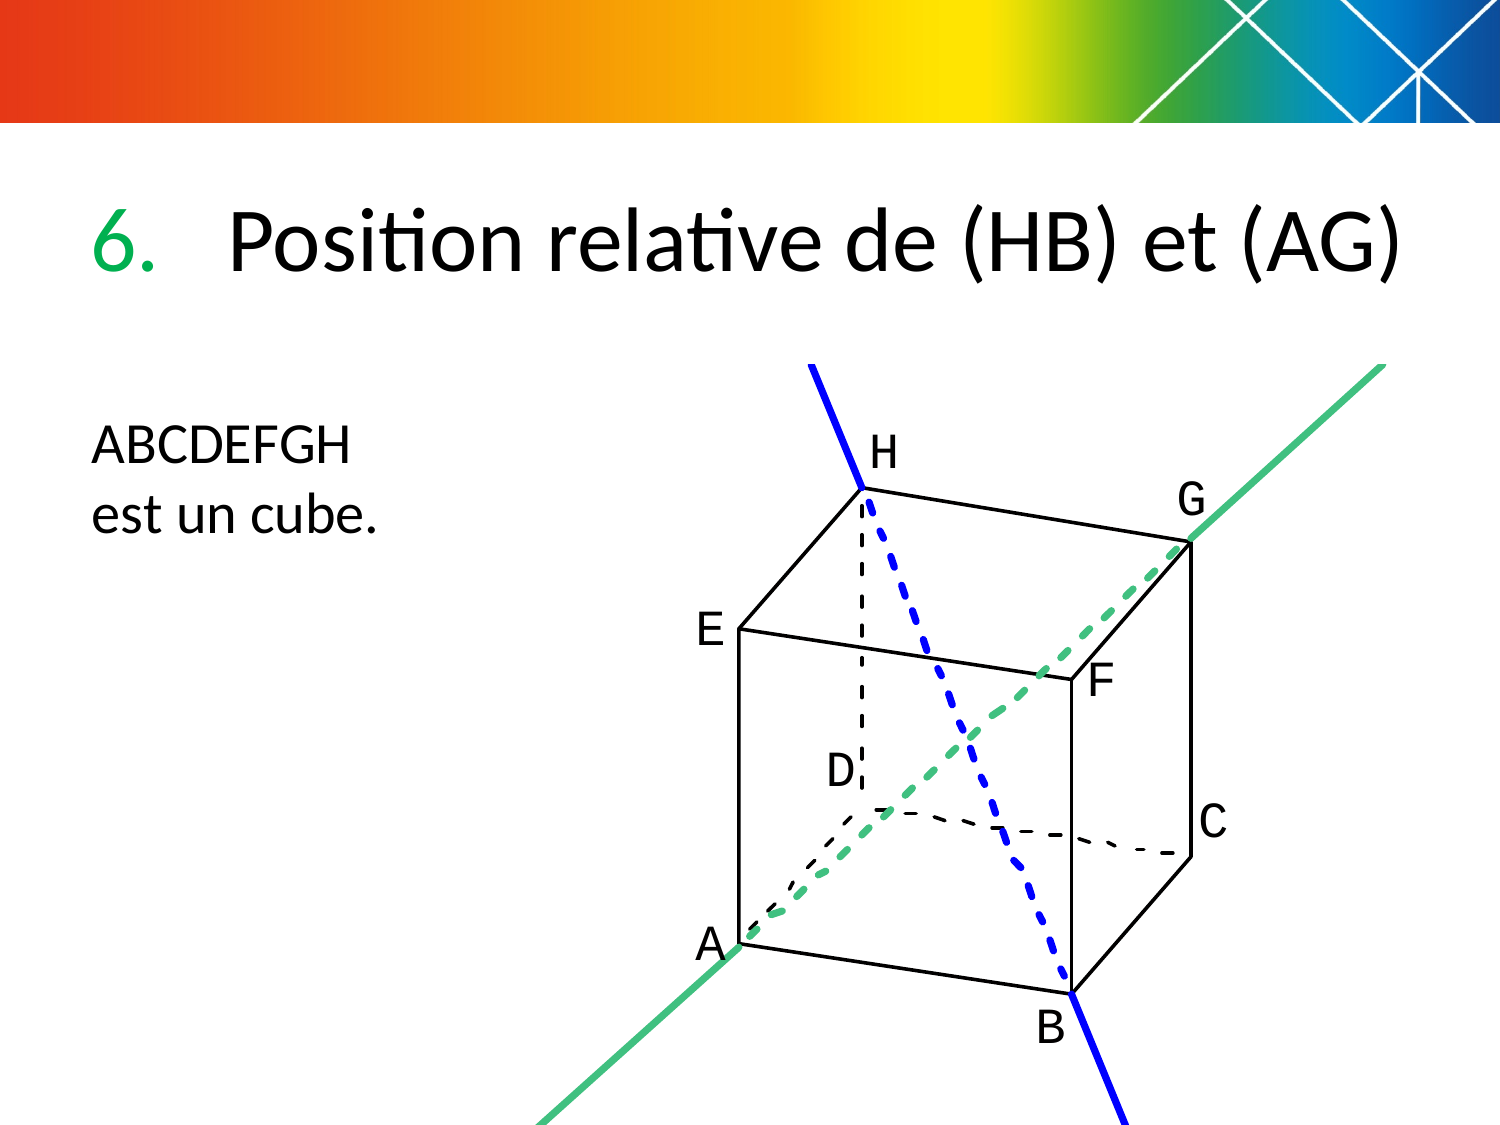

# Position relative de (HB) et (AG)
ABCDEFGH
est un cube.